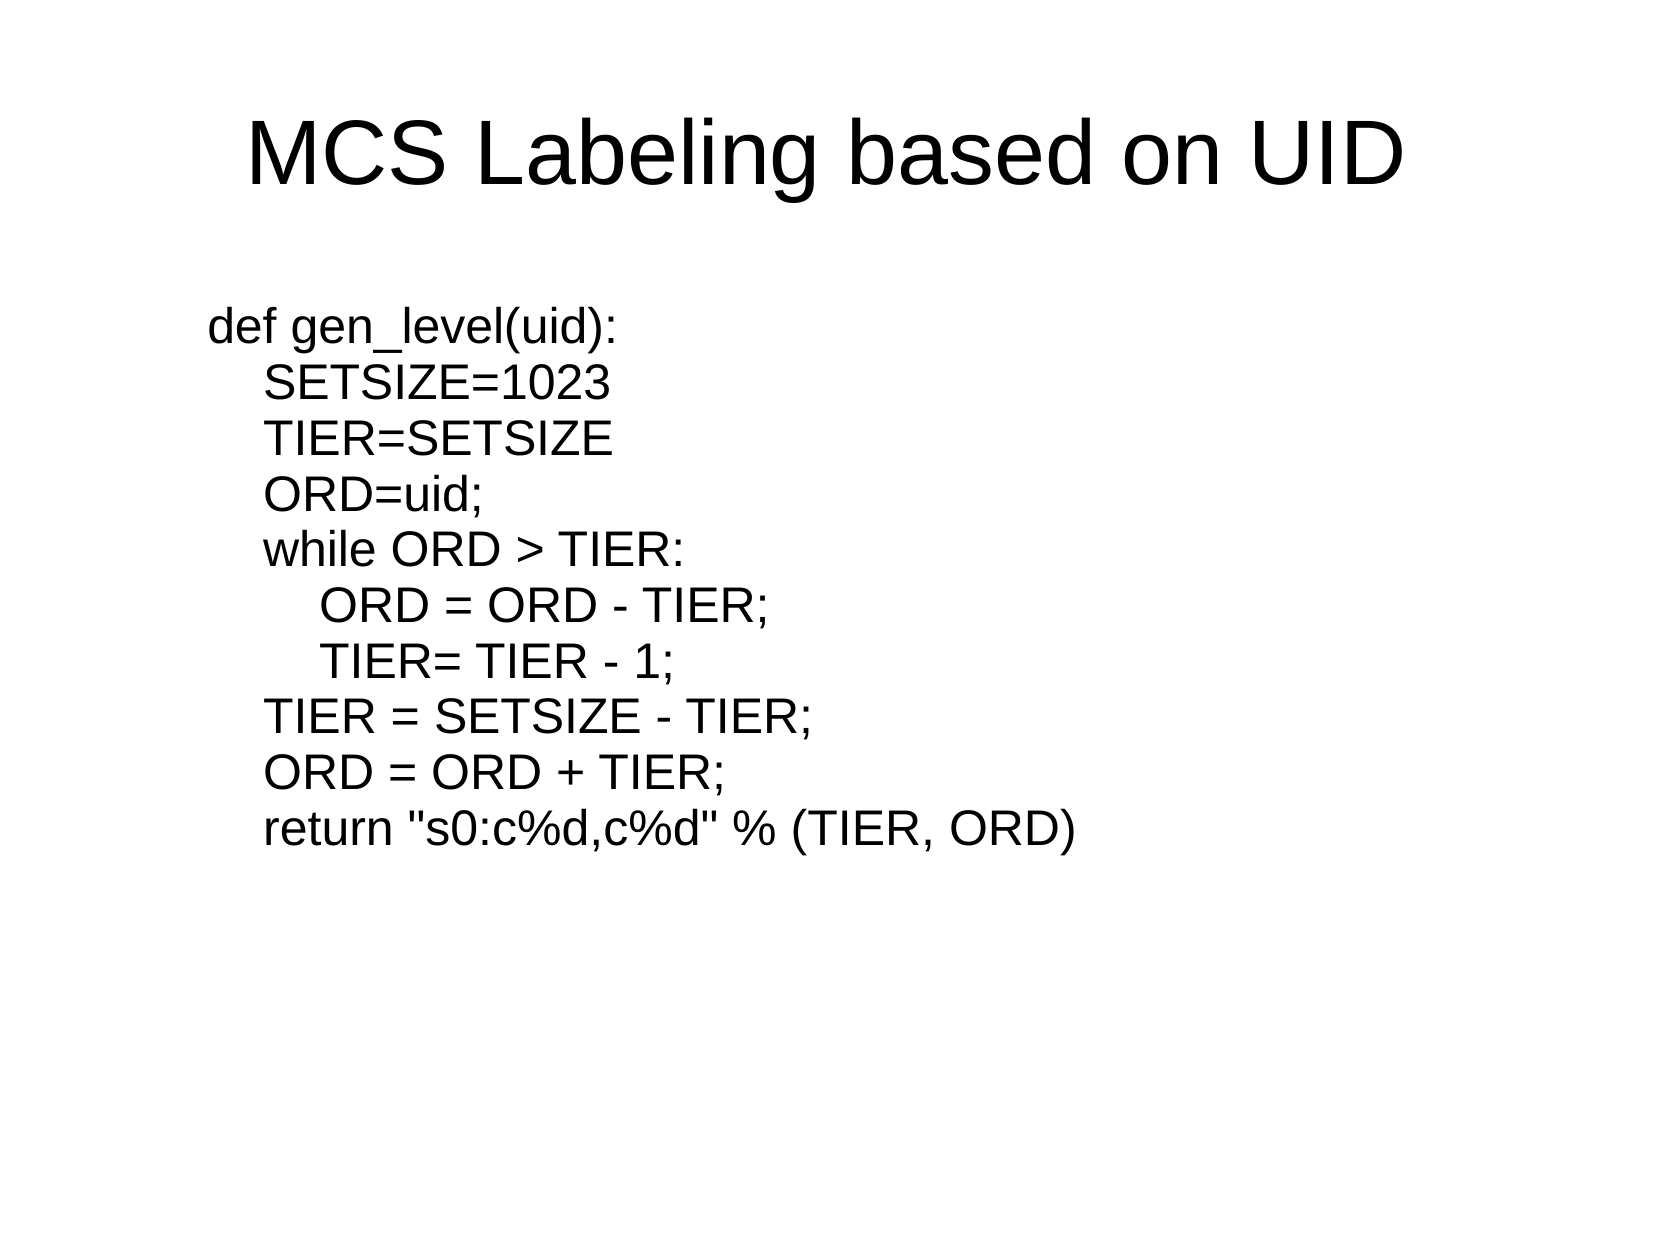

# MCS Labeling based on UID
def gen_level(uid):
 SETSIZE=1023
 TIER=SETSIZE
 ORD=uid;
 while ORD > TIER:
 ORD = ORD - TIER;
 TIER= TIER - 1;
 TIER = SETSIZE - TIER;
 ORD = ORD + TIER;
 return "s0:c%d,c%d" % (TIER, ORD)